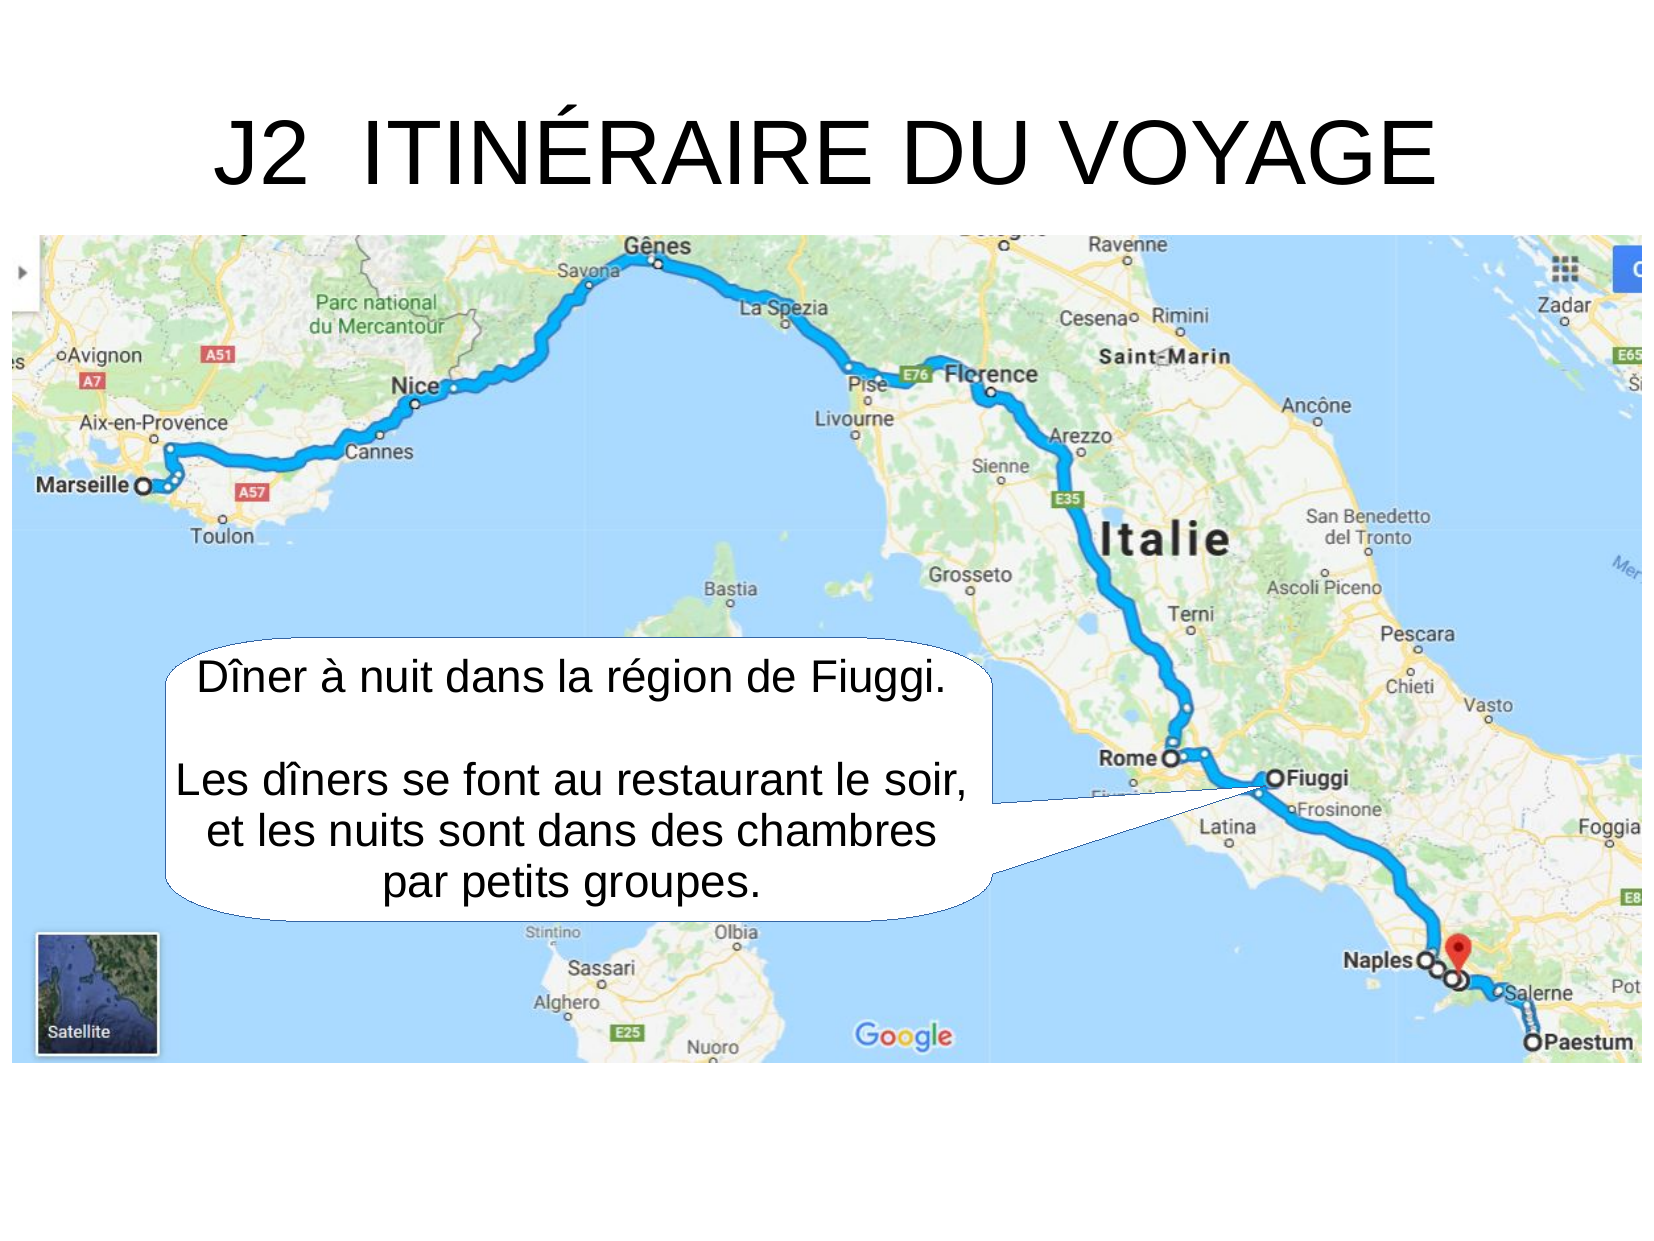

# J2 ITINÉRAIRE DU VOYAGE
Dîner à nuit dans la région de Fiuggi.
Les dîners se font au restaurant le soir,
et les nuits sont dans des chambres
par petits groupes.